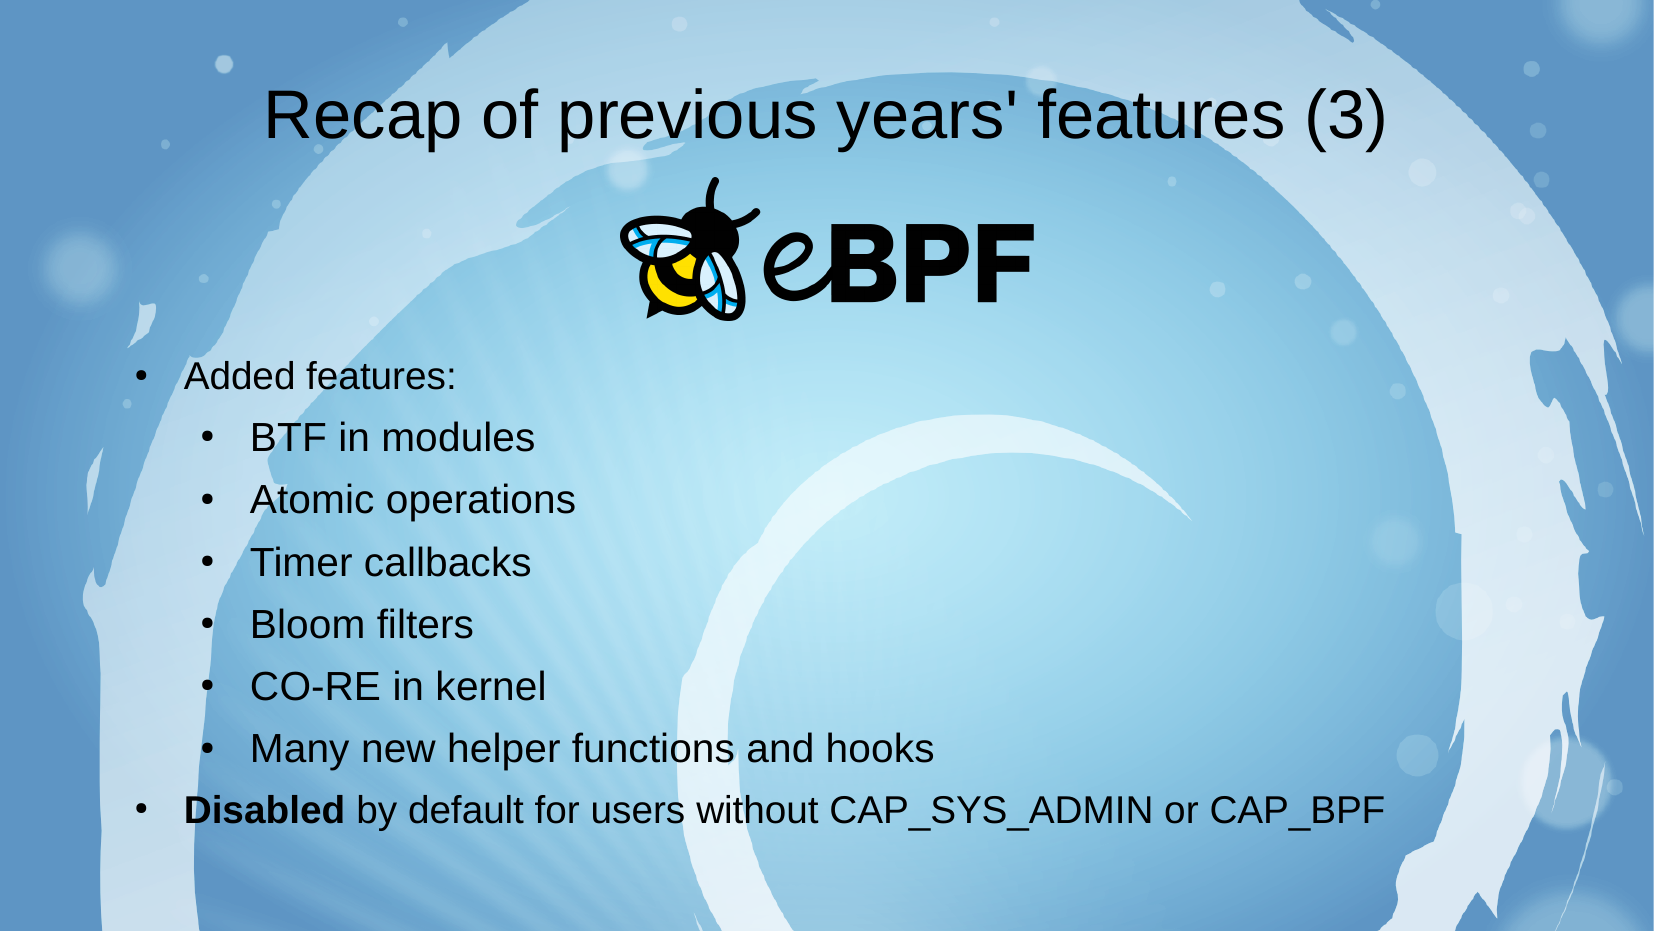

# Recap of previous years' features (3)
Added features:
BTF in modules
Atomic operations
Timer callbacks
Bloom filters
CO-RE in kernel
Many new helper functions and hooks
Disabled by default for users without CAP_SYS_ADMIN or CAP_BPF